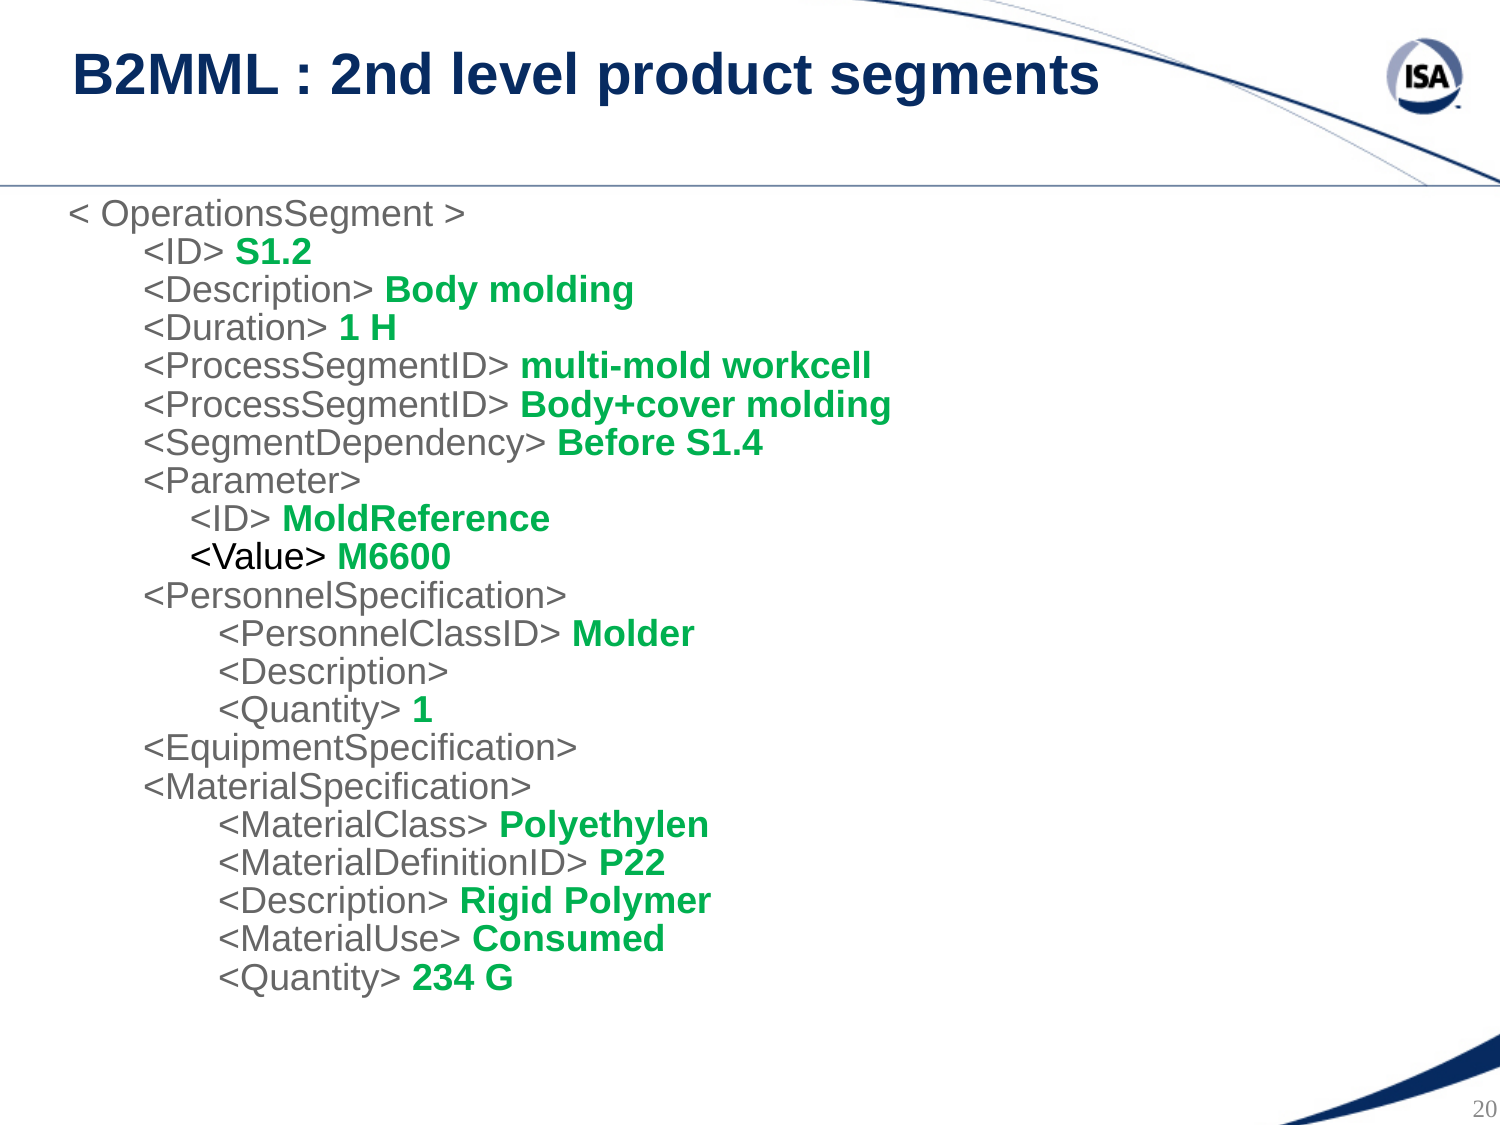

# B2MML : 2nd level product segments
< OperationsSegment >
<ID> S1.2
<Description> Body molding
<Duration> 1 H
<ProcessSegmentID> multi-mold workcell
<ProcessSegmentID> Body+cover molding
<SegmentDependency> Before S1.4
<Parameter>
	<ID> MoldReference
	<Value> M6600
<PersonnelSpecification>
<PersonnelClassID> Molder
<Description>
<Quantity> 1
<EquipmentSpecification>
<MaterialSpecification>
<MaterialClass> Polyethylen
<MaterialDefinitionID> P22
<Description> Rigid Polymer
<MaterialUse> Consumed
<Quantity> 234 G